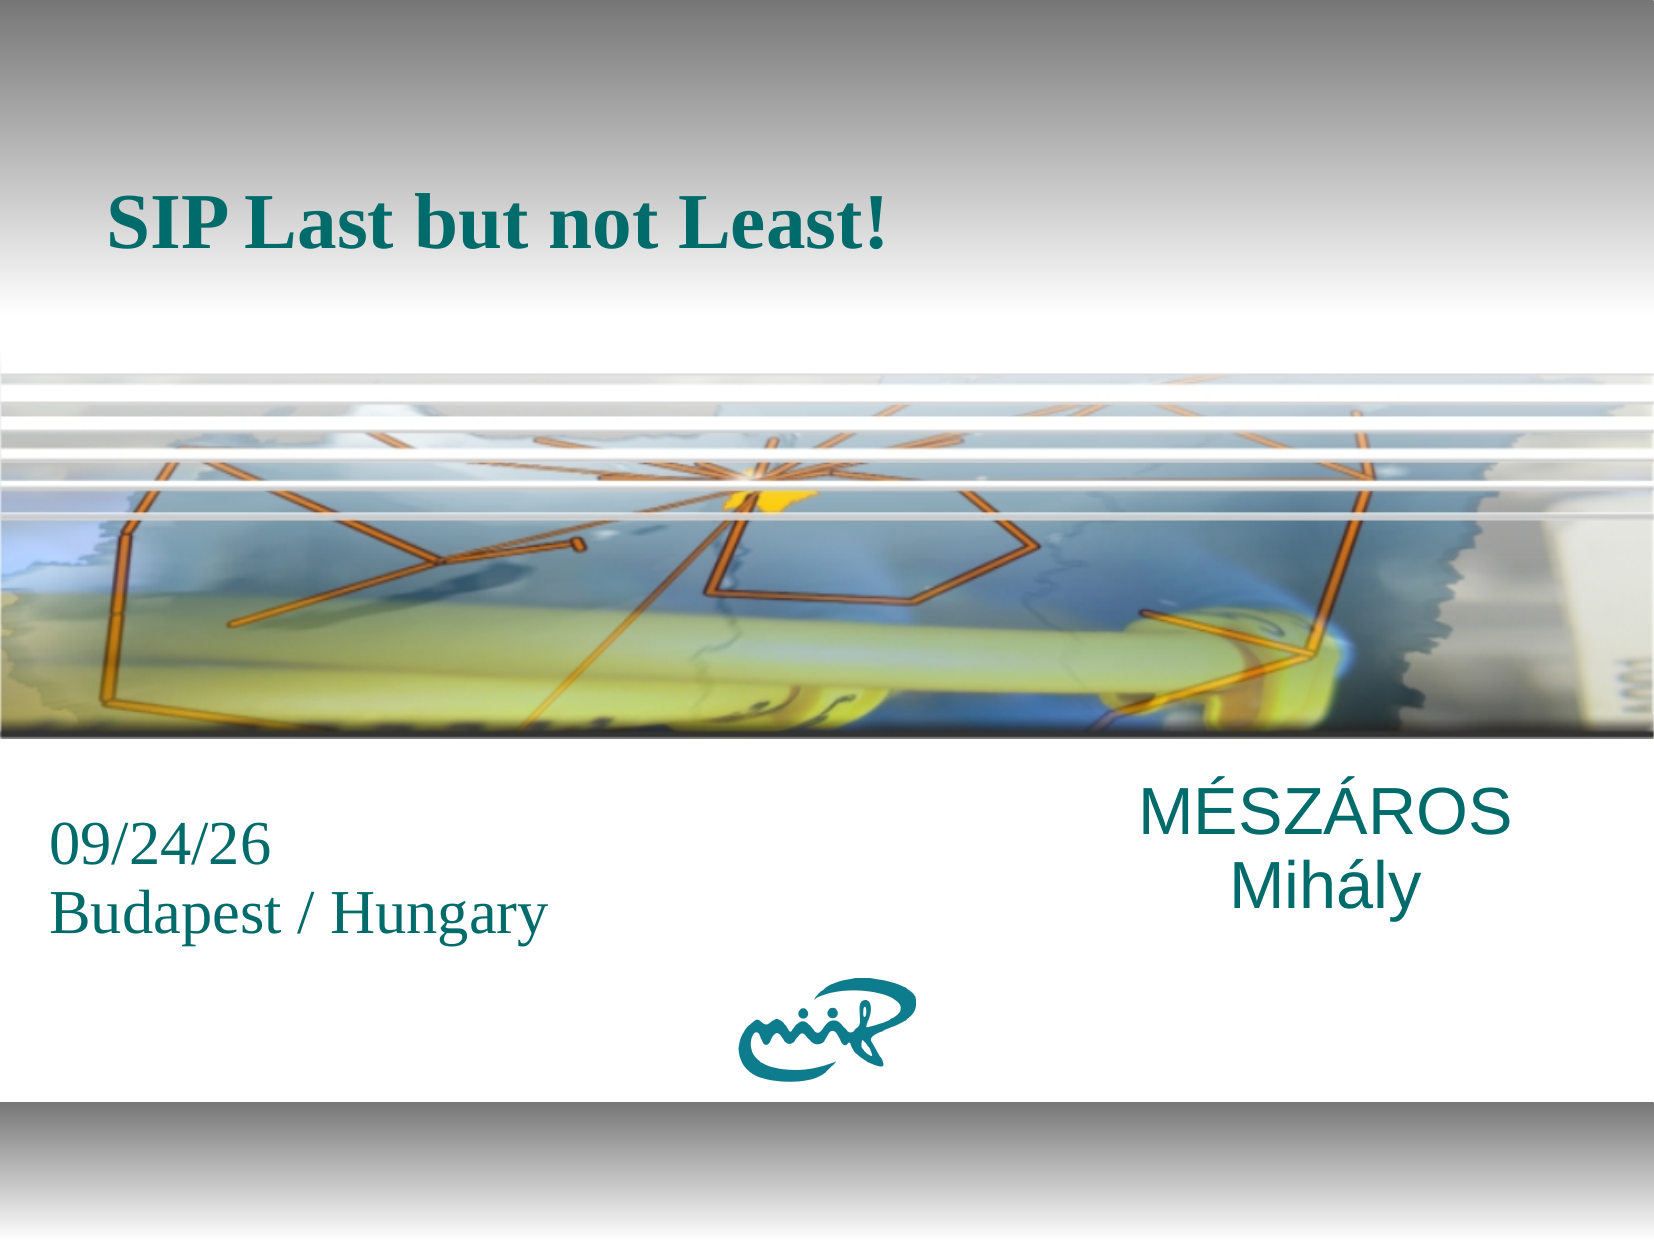

# SIP Last but not Least!
MÉSZÁROS Mihály
Budapest / Hungary